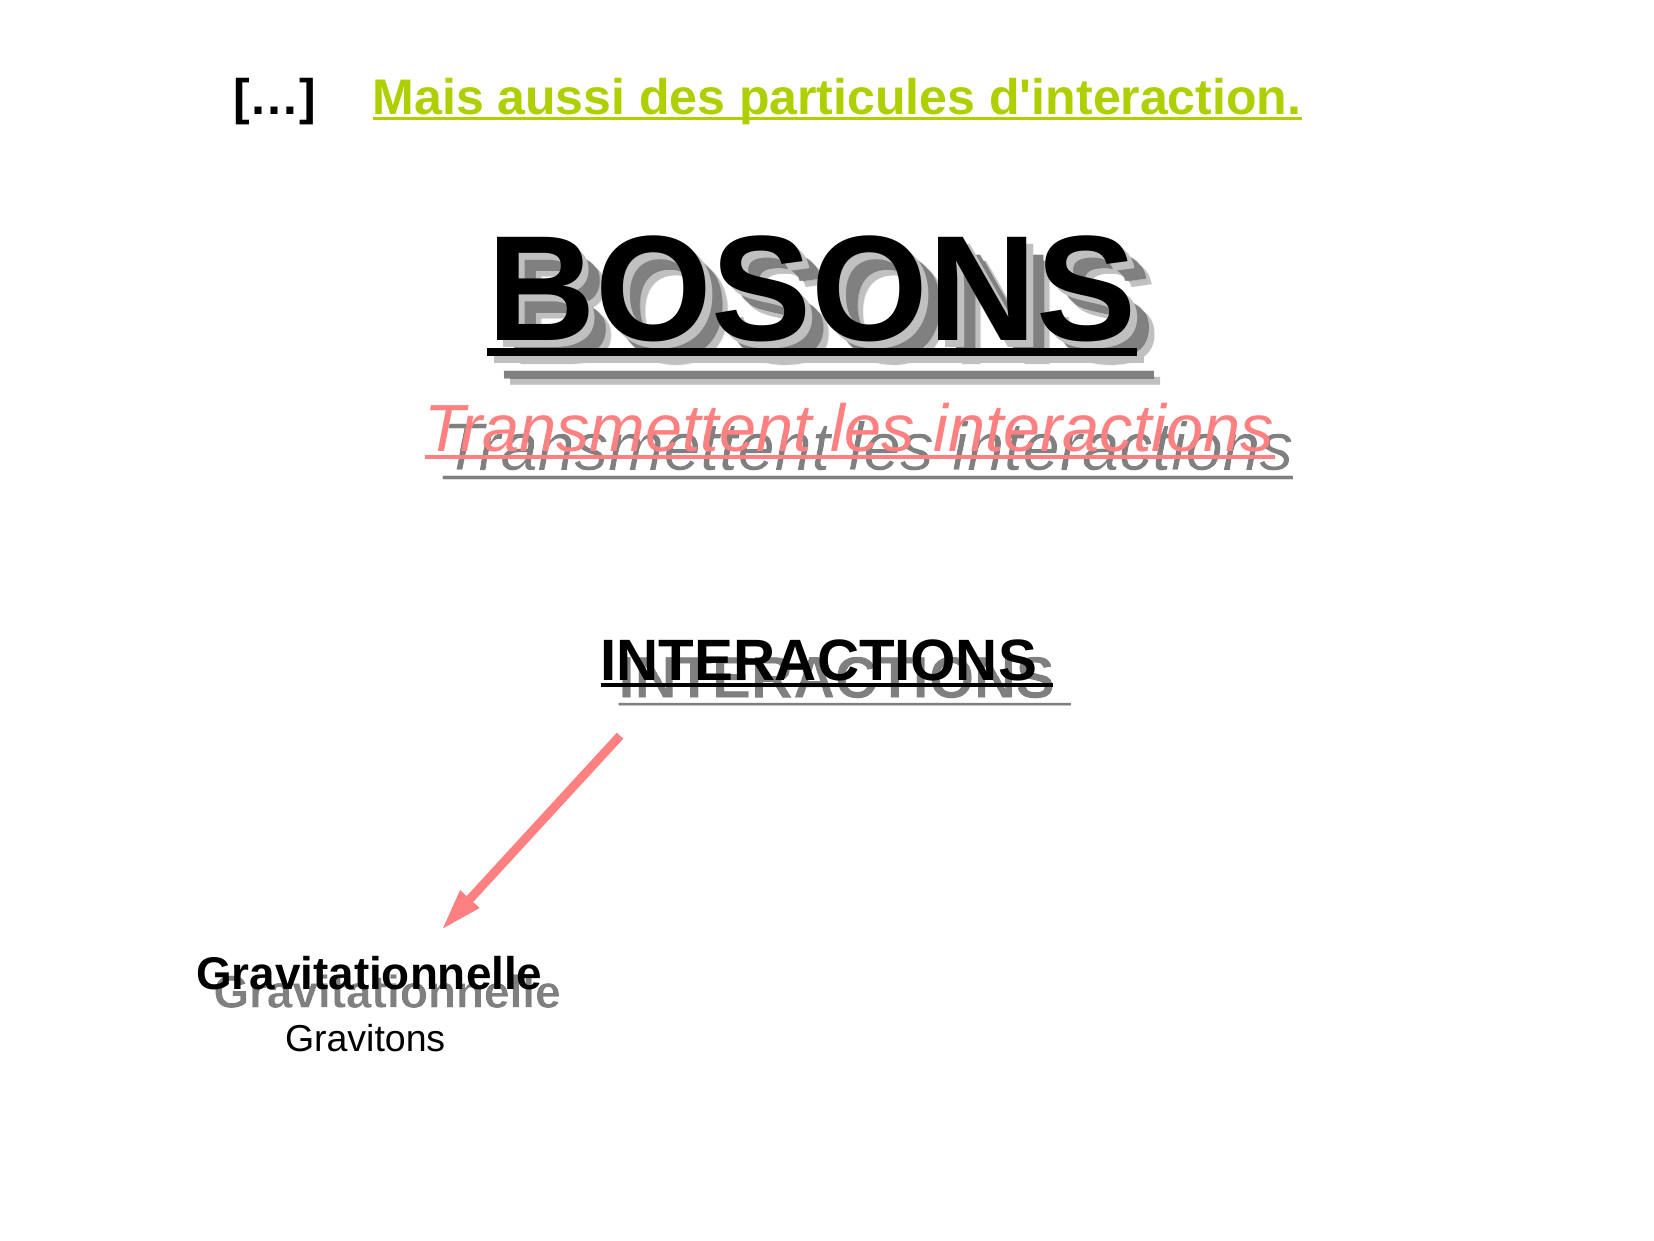

[…] Mais aussi des particules d'interaction.
BOSONS
 Transmettent les interactions
INTERACTIONS
Gravitationnelle
Gravitons